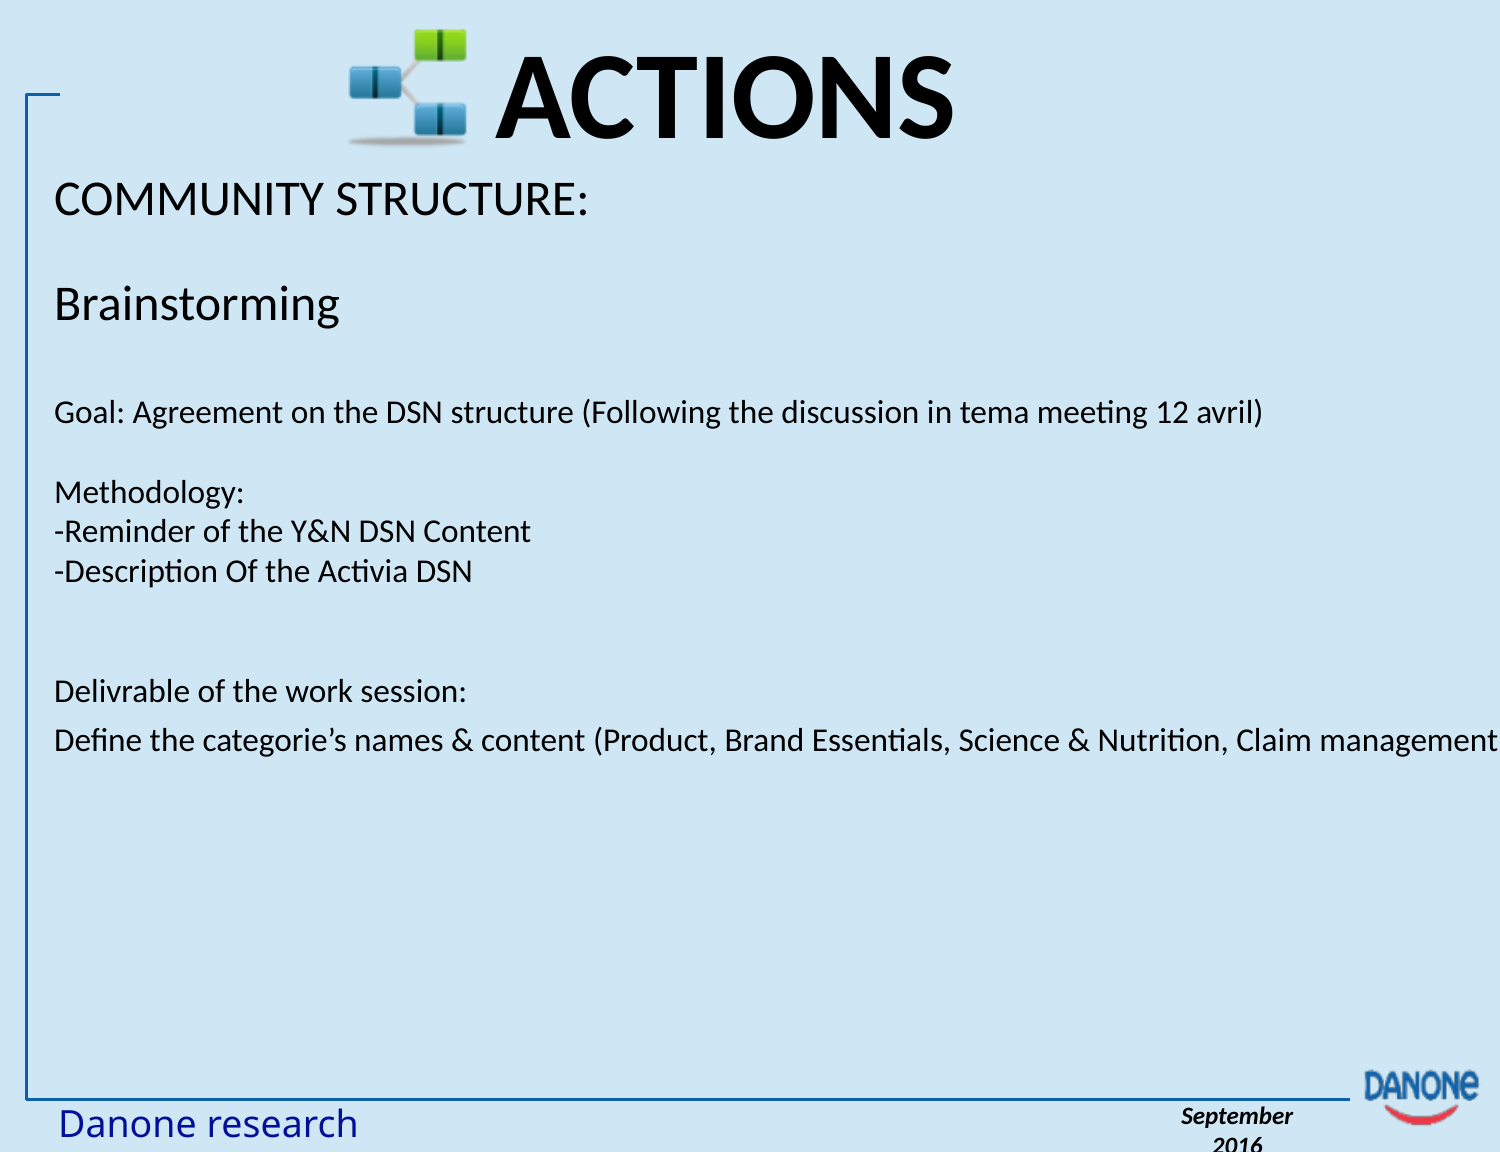

ACTIONS
COMMUNITY STRUCTURE:
Brainstorming
Goal: Agreement on the DSN structure (Following the discussion in tema meeting 12 avril)
Methodology:
-Reminder of the Y&N DSN Content
-Description Of the Activia DSN
Delivrable of the work session:
Define the categorie’s names & content (Product, Brand Essentials, Science & Nutrition, Claim management)
Danone research
September 2016